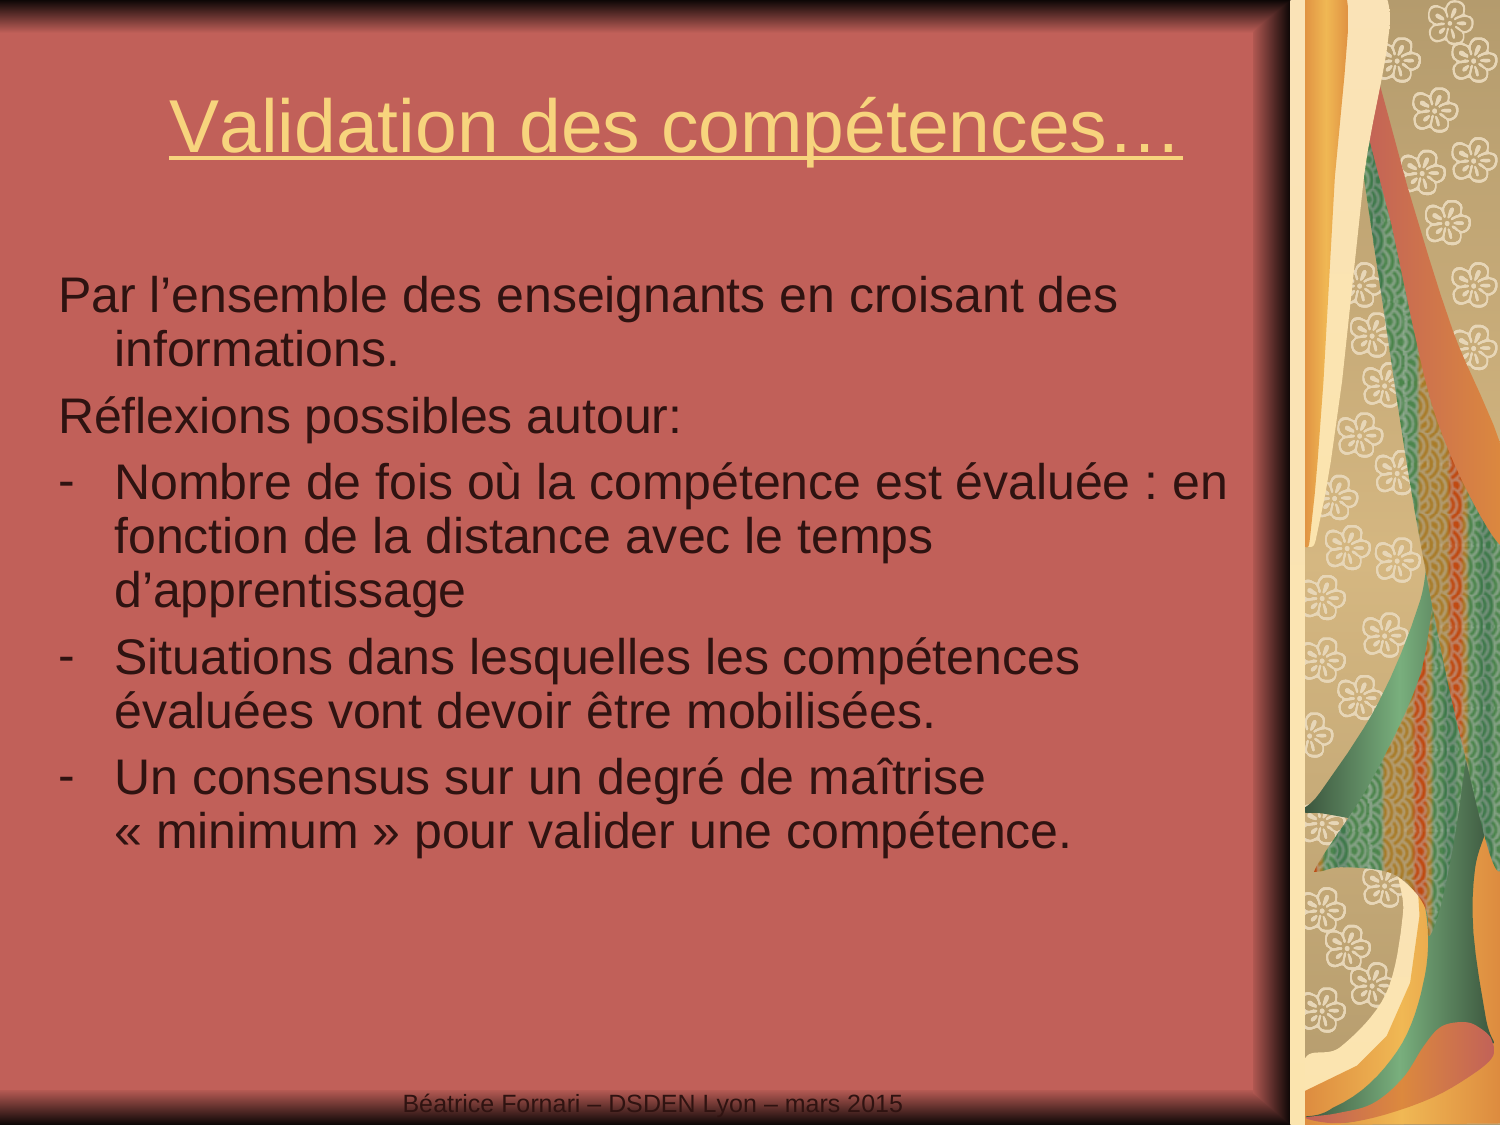

# Validation des compétences…
Par l’ensemble des enseignants en croisant des informations.
Réflexions possibles autour:
Nombre de fois où la compétence est évaluée : en fonction de la distance avec le temps d’apprentissage
Situations dans lesquelles les compétences évaluées vont devoir être mobilisées.
Un consensus sur un degré de maîtrise « minimum » pour valider une compétence.
Béatrice Fornari – DSDEN Lyon – mars 2015